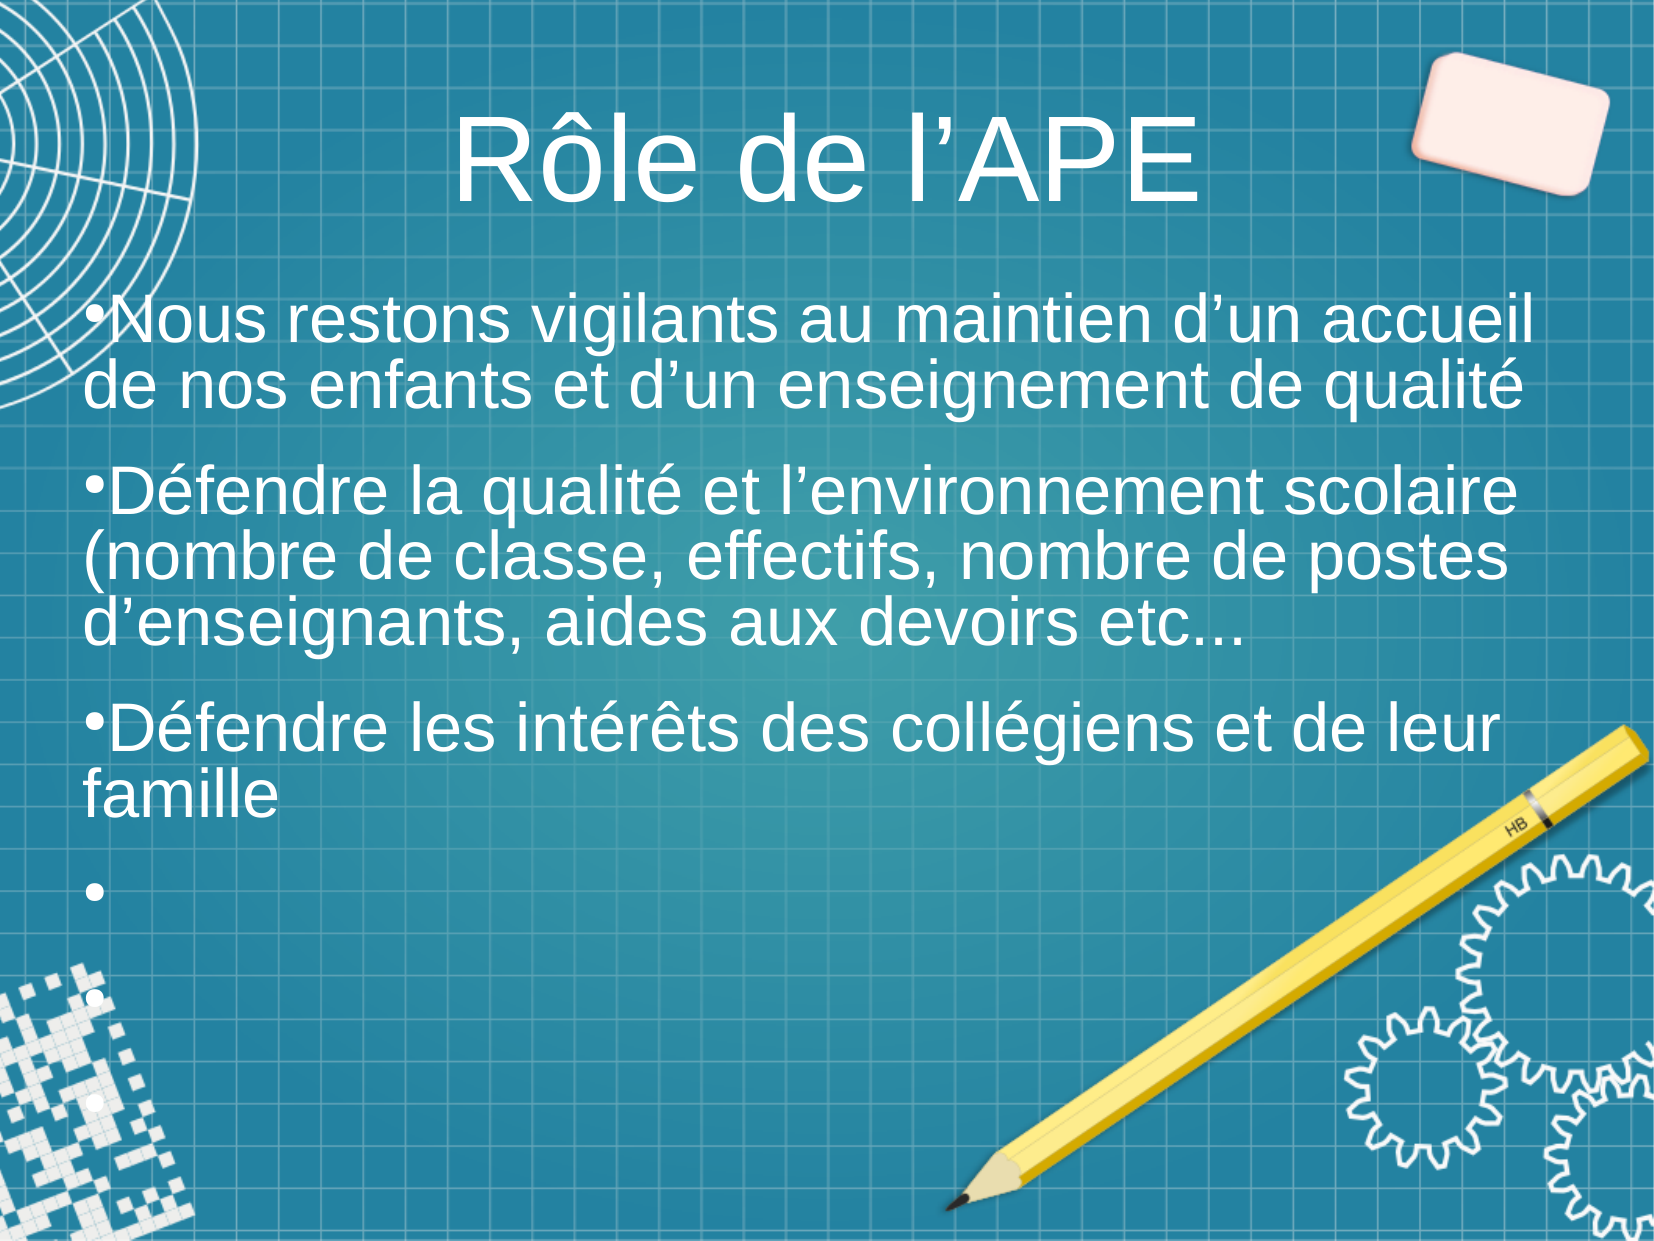

# Rôle de l’APE
Nous restons vigilants au maintien d’un accueil de nos enfants et d’un enseignement de qualité
Défendre la qualité et l’environnement scolaire (nombre de classe, effectifs, nombre de postes d’enseignants, aides aux devoirs etc...
Défendre les intérêts des collégiens et de leur famille